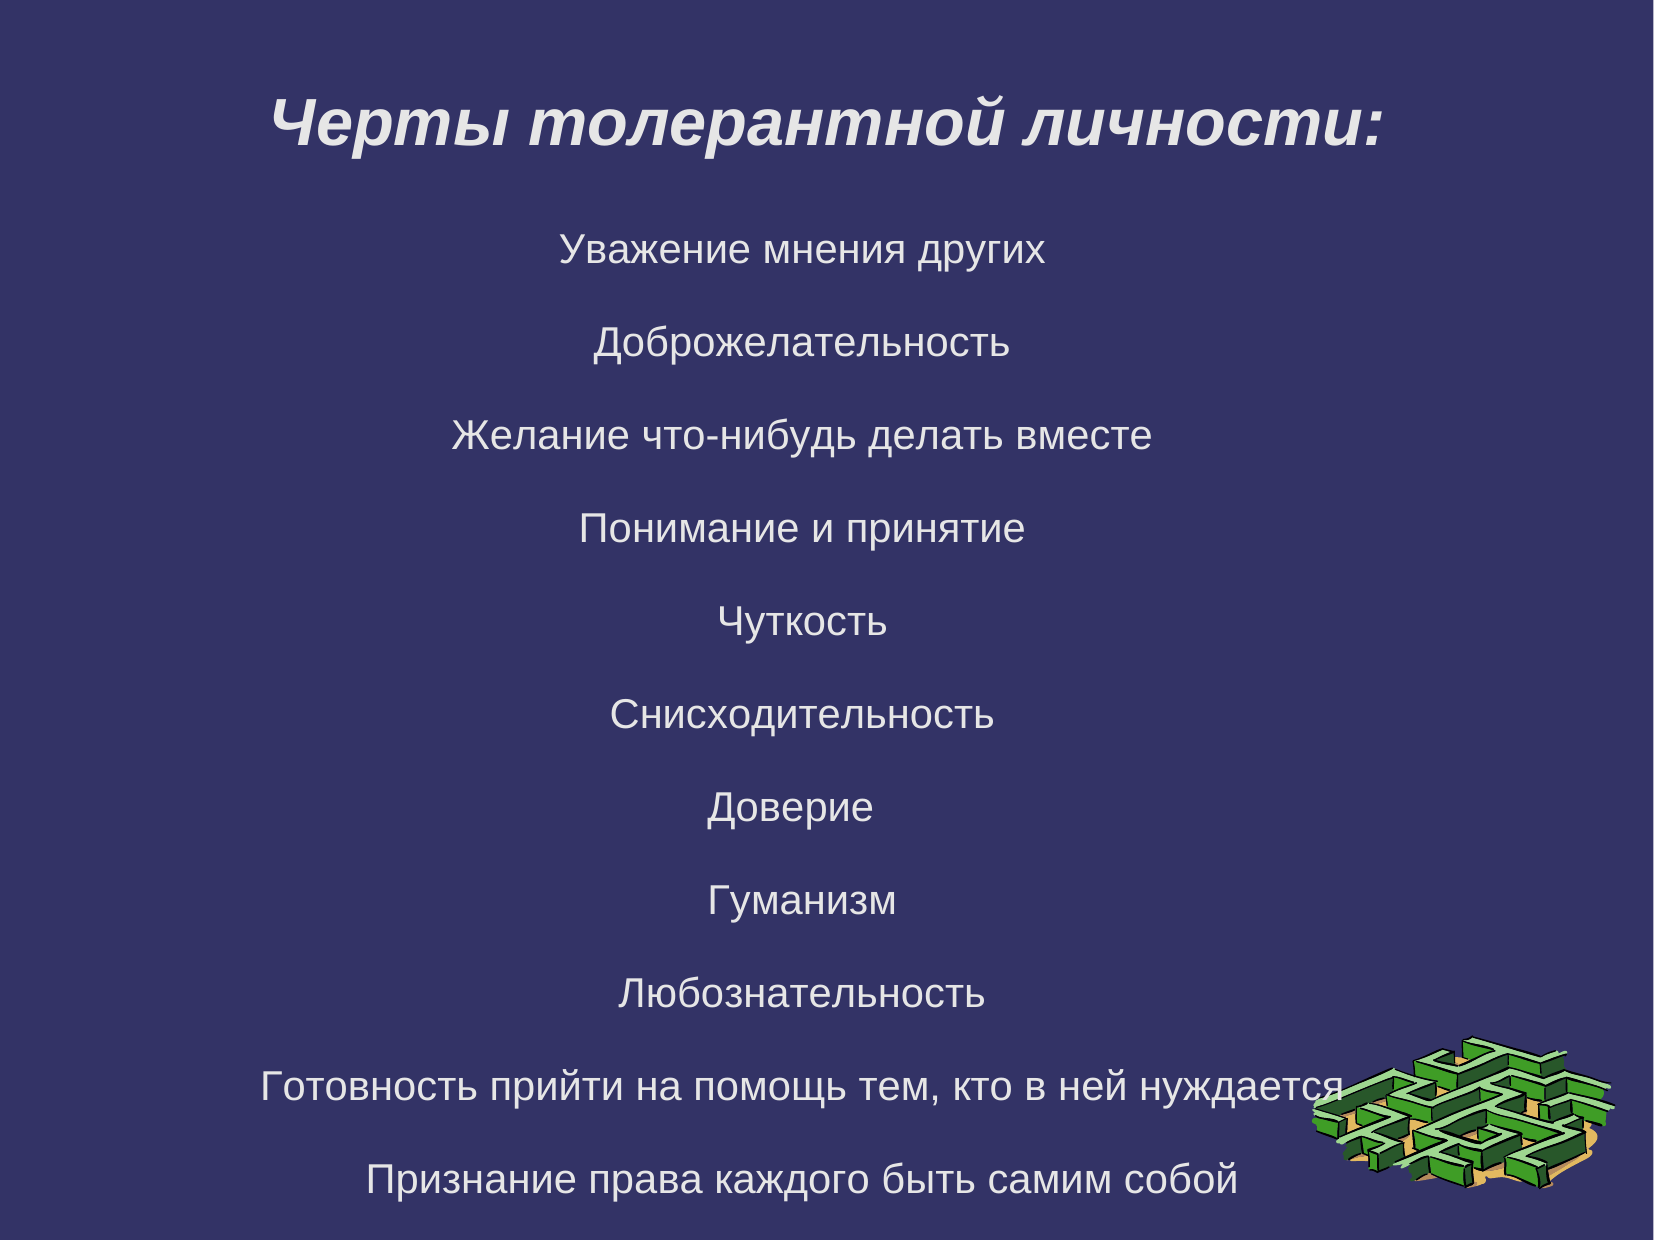

# Черты толерантной личности:
Уважение мнения других
Доброжелательность
Желание что-нибудь делать вместе
Понимание и принятие
Чуткость
Снисходительность
Доверие
Гуманизм
Любознательность
Готовность прийти на помощь тем, кто в ней нуждается
Признание права каждого быть самим собой